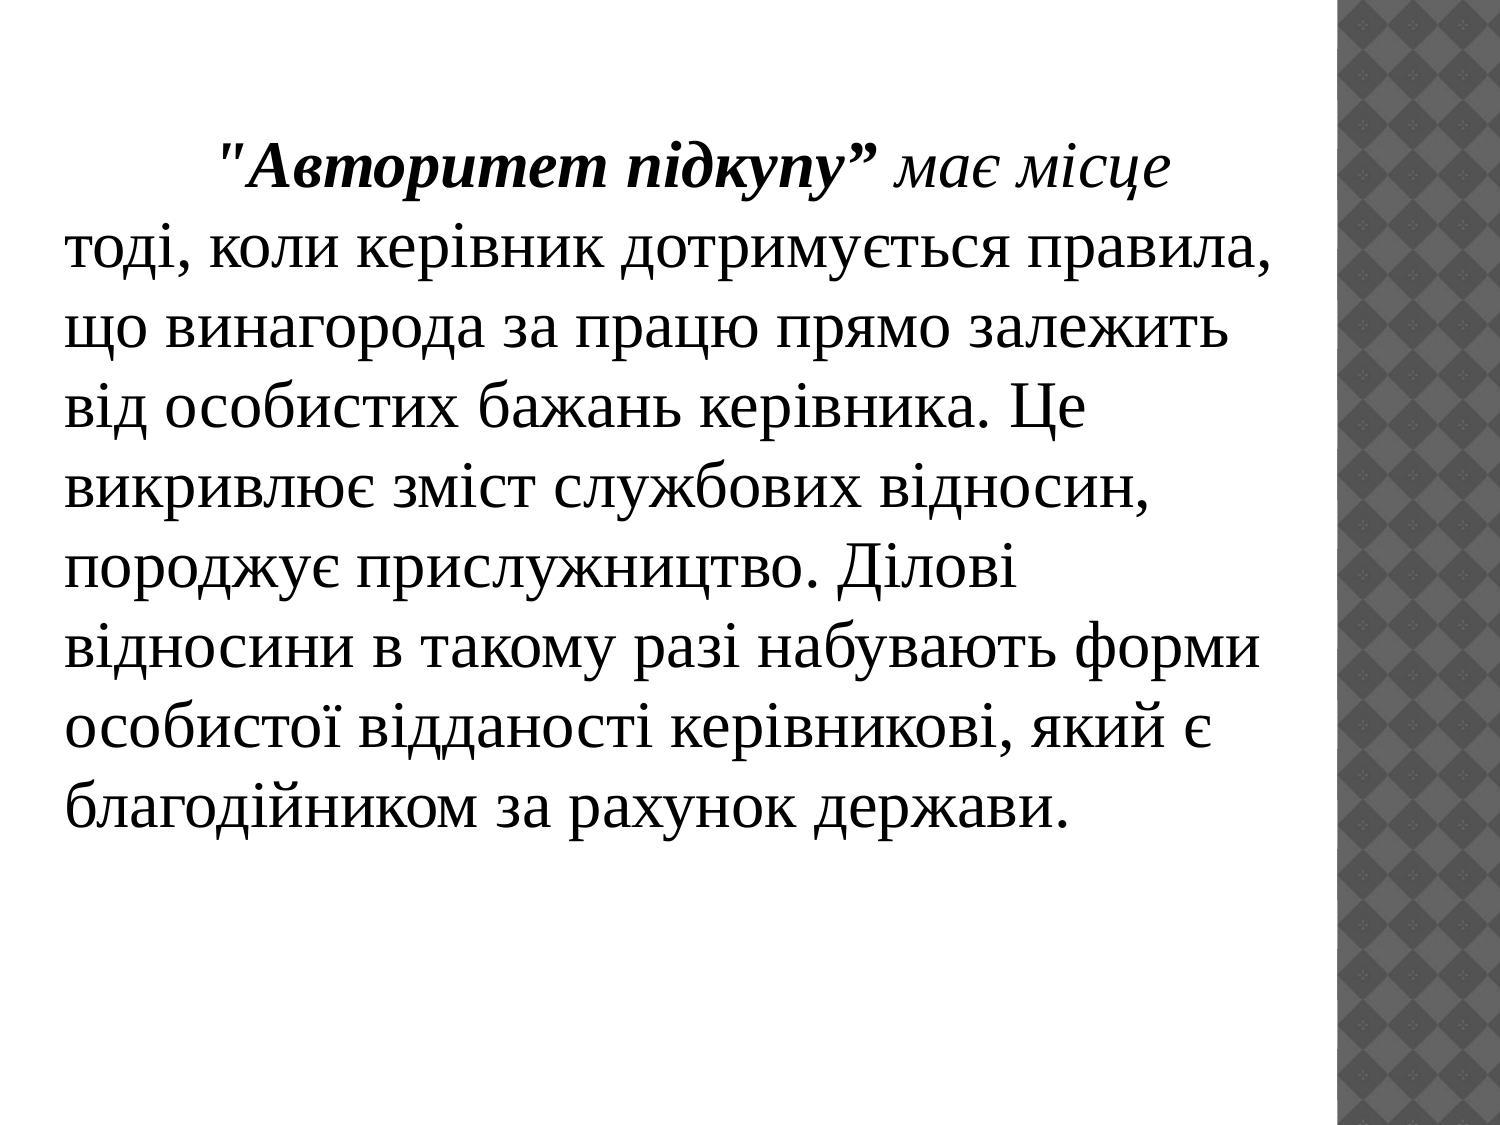

# "Авторитет підкупу” має місце тоді, коли керівник дотримується правила, що винагорода за працю прямо залежить від особистих бажань керівника. Це викривлює зміст службових відносин, породжує при­служництво. Ділові відносини в такому разі набувають форми особи­стої відданості керівникові, який є благодійником за рахунок держави.